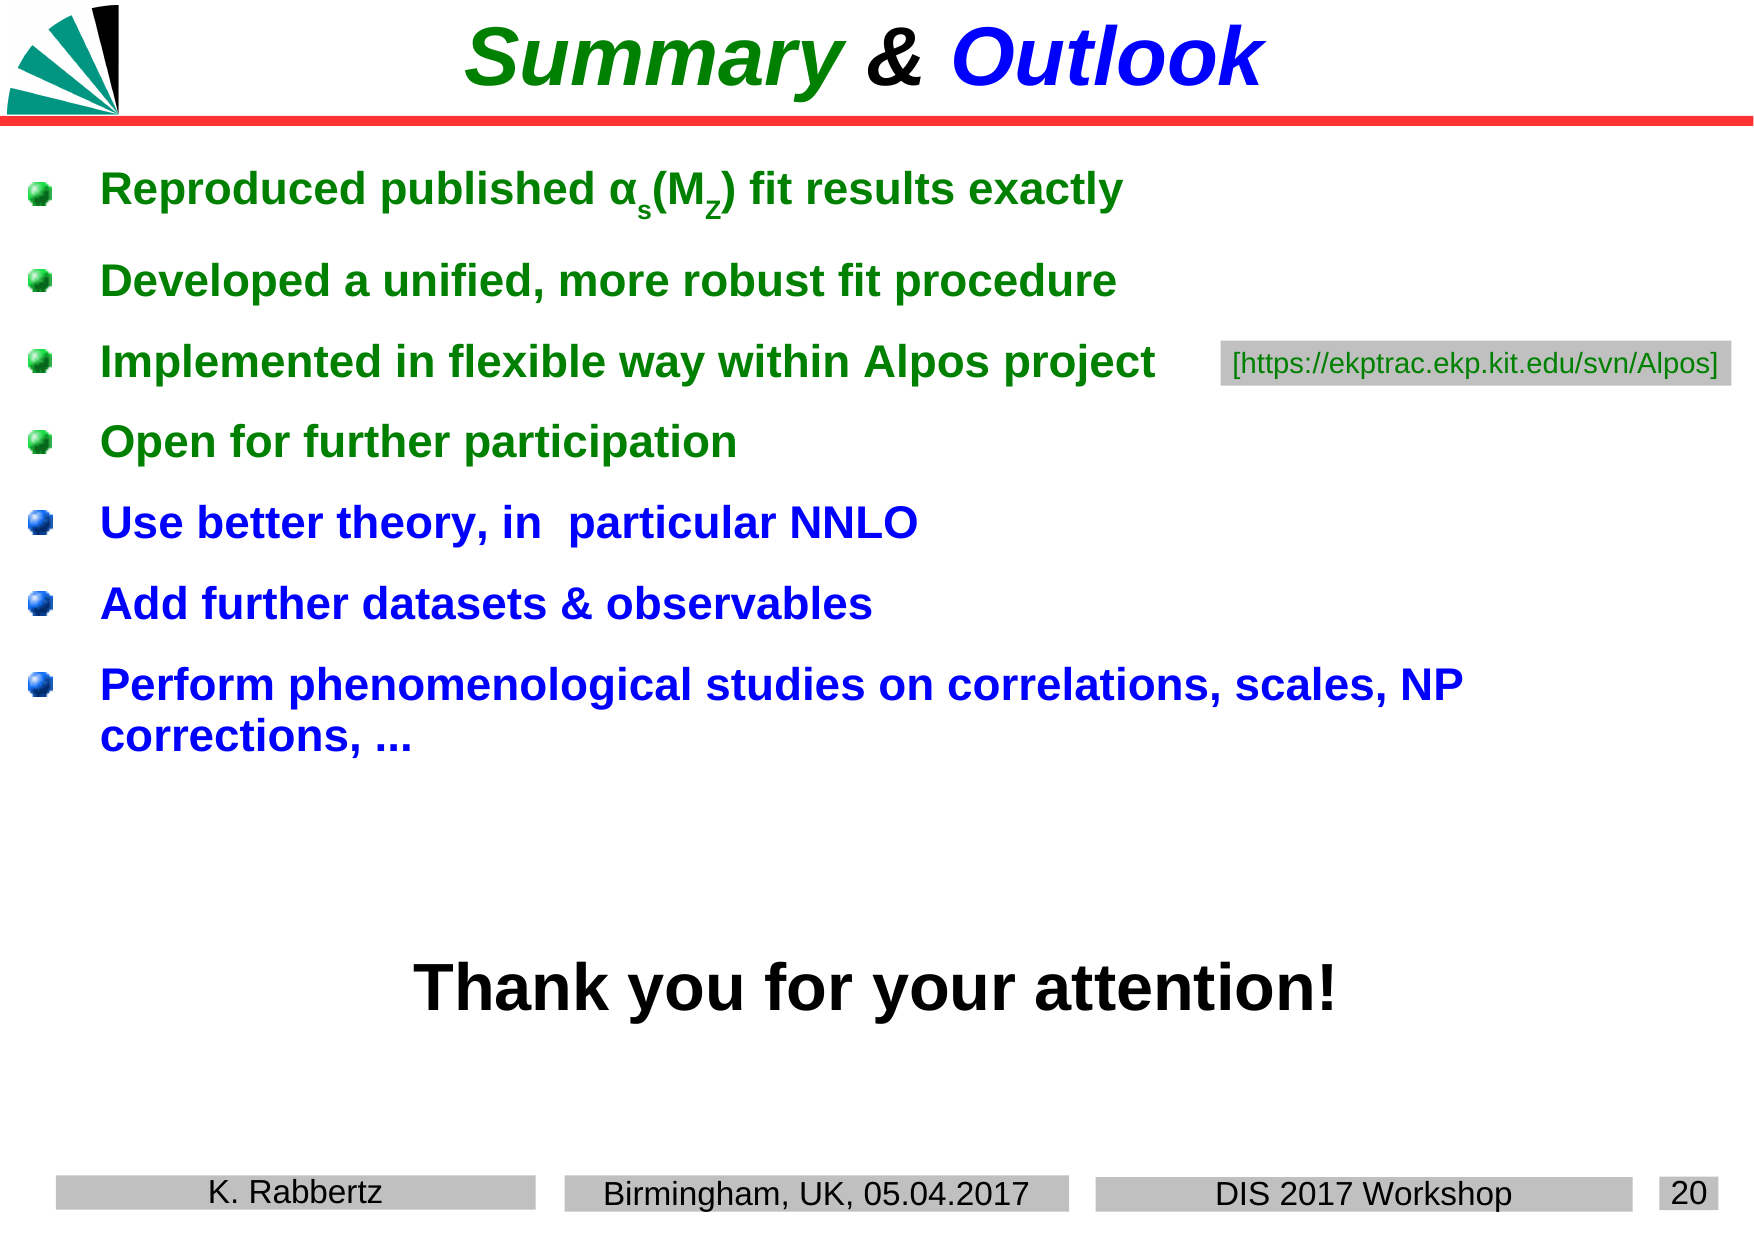

# Summary & Outlook
Reproduced published αs(MZ) fit results exactly
Developed a unified, more robust fit procedure
Implemented in flexible way within Alpos project
Open for further participation
Use better theory, in particular NNLO
Add further datasets & observables
Perform phenomenological studies on correlations, scales, NP corrections, ...
[https://ekptrac.ekp.kit.edu/svn/Alpos]
Thank you for your attention!